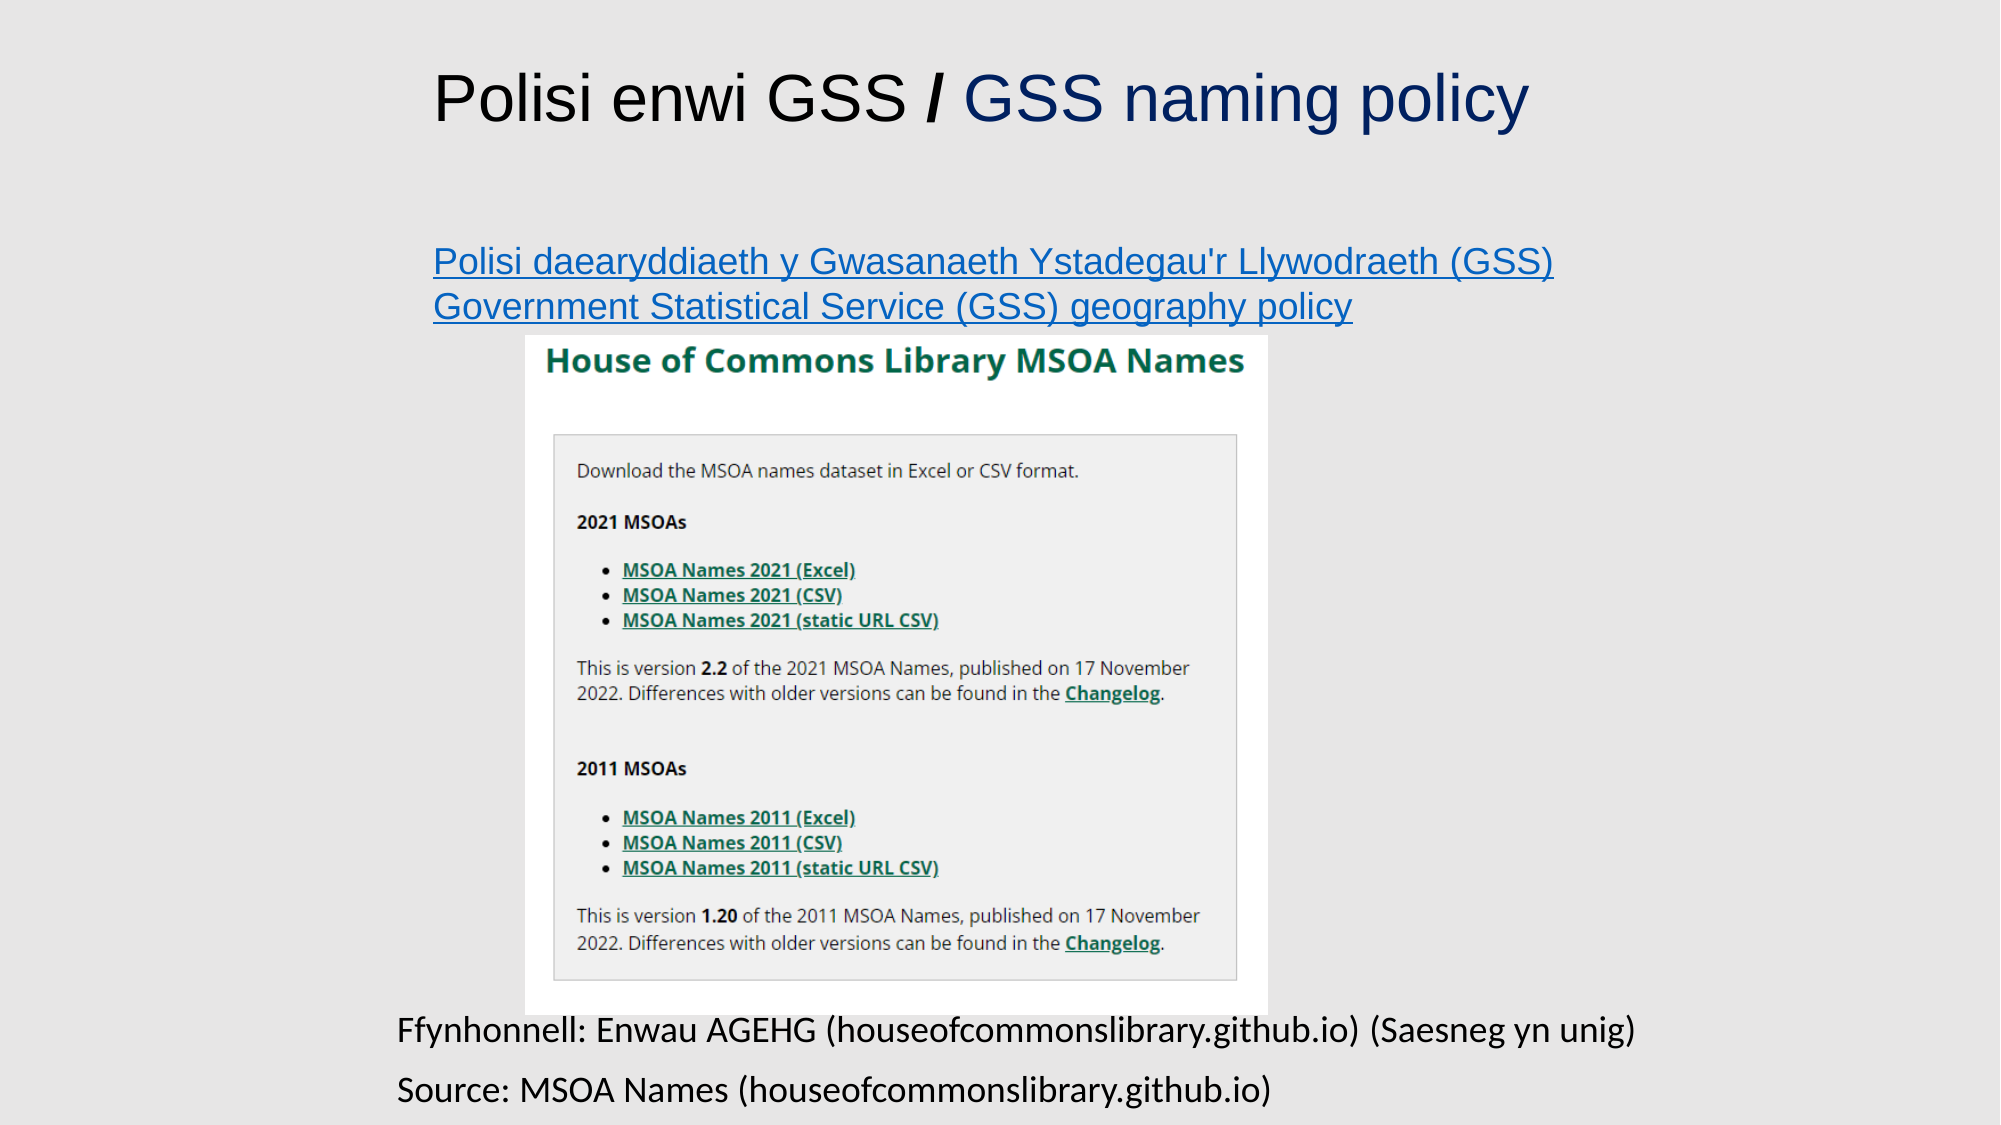

Polisi enwi GSS / GSS naming policy
Polisi daearyddiaeth y Gwasanaeth Ystadegau'r Llywodraeth (GSS)
Government Statistical Service (GSS) geography policy
Ffynhonnell: Enwau AGEHG (houseofcommonslibrary.github.io) (Saesneg yn unig)
Source: MSOA Names (houseofcommonslibrary.github.io)